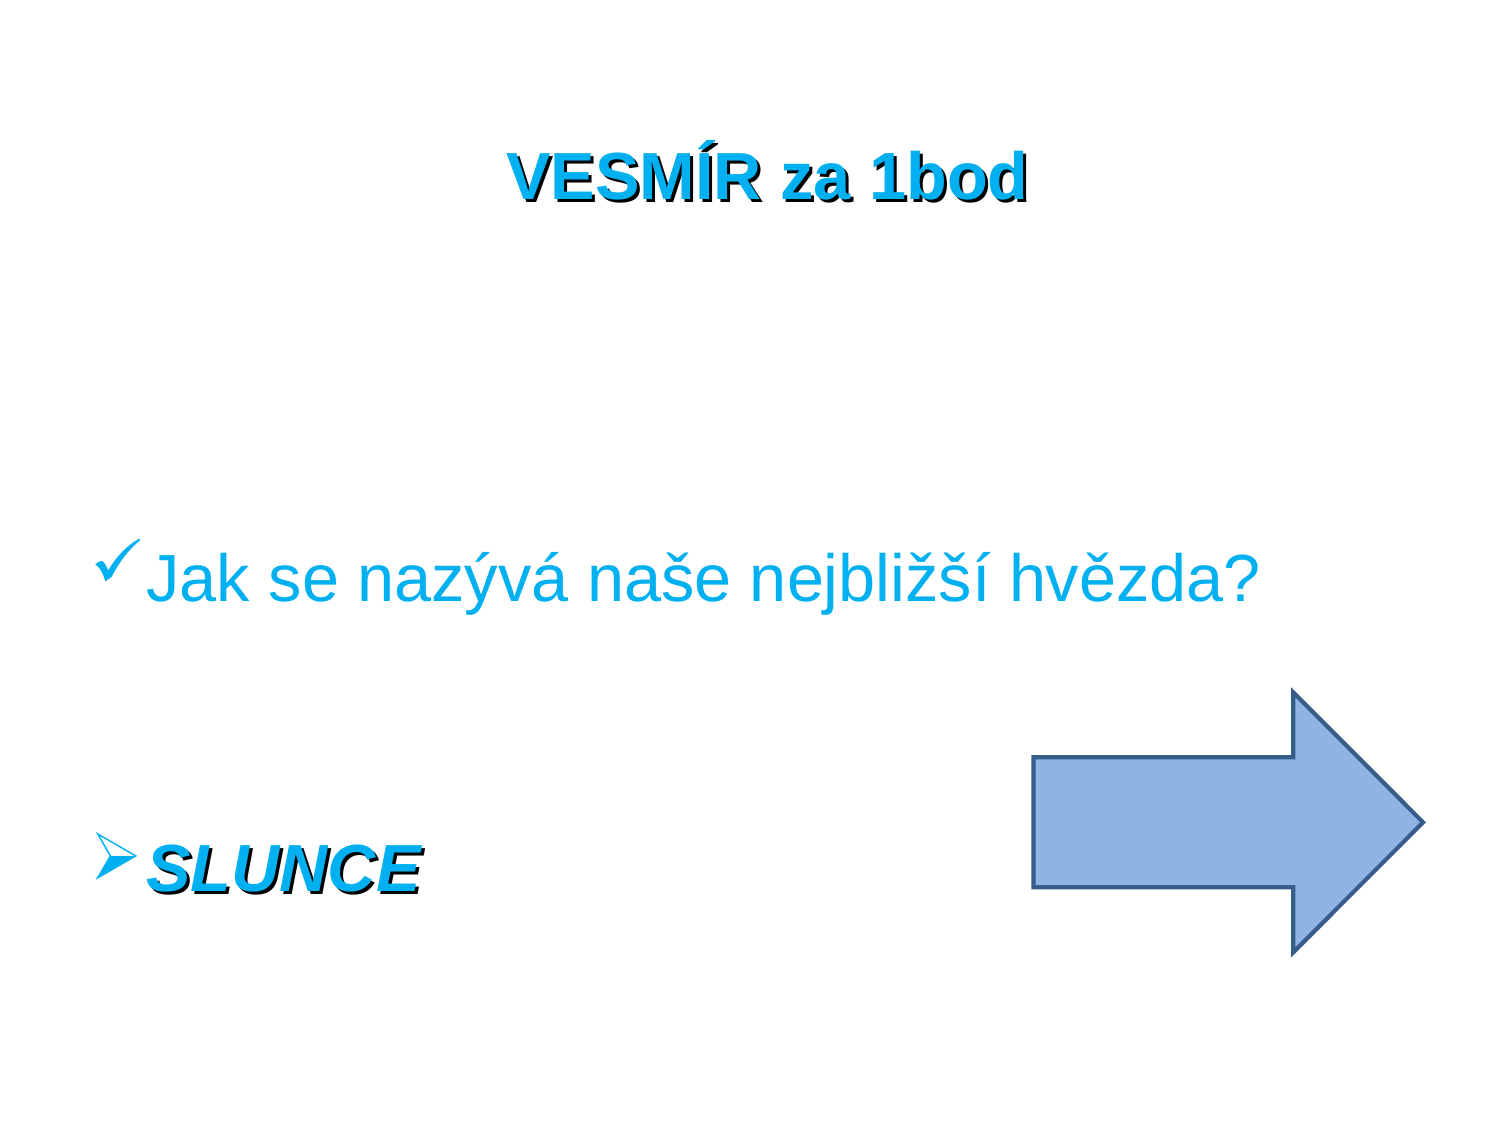

# VESMÍR za 1bod
Jak se nazývá naše nejbližší hvězda?
SLUNCE